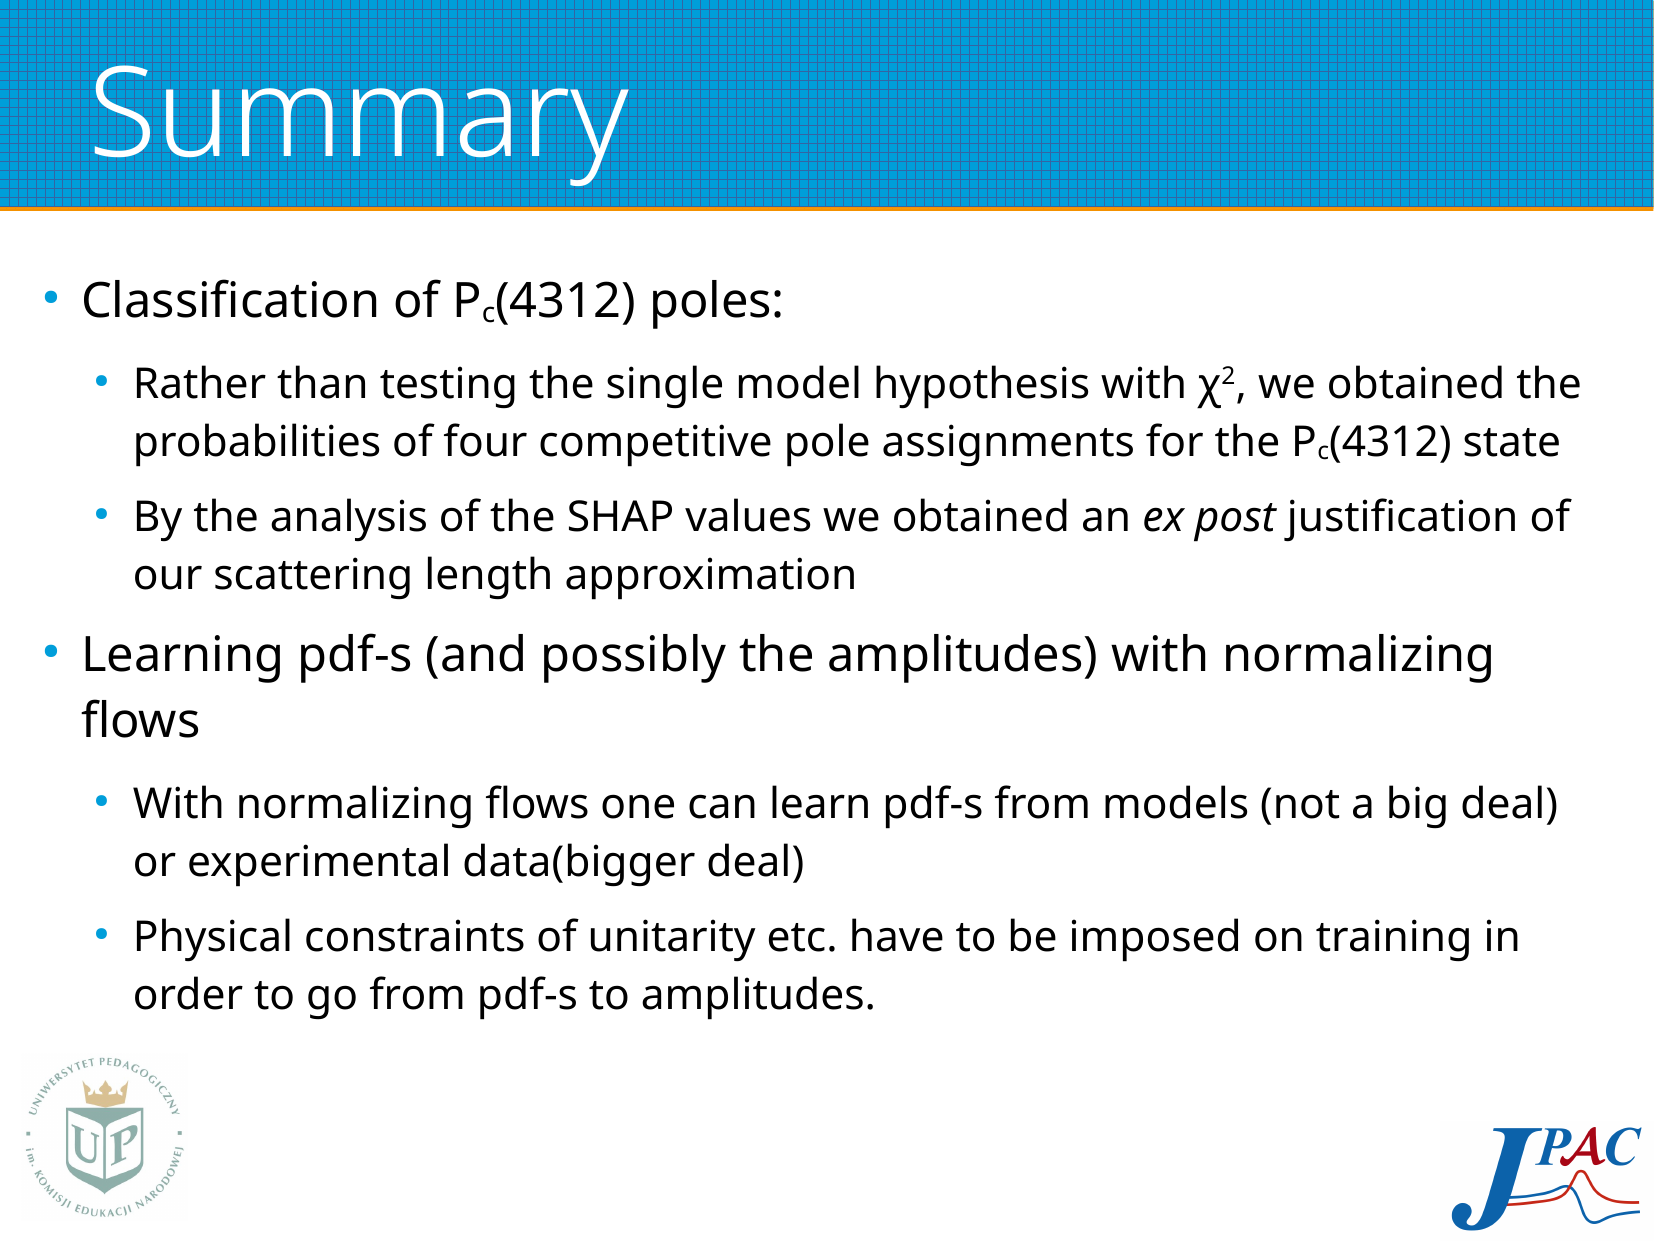

# Summary
Classification of Pc(4312) poles:
Rather than testing the single model hypothesis with χ2, we obtained the probabilities of four competitive pole assignments for the Pc(4312) state
By the analysis of the SHAP values we obtained an ex post justification of our scattering length approximation
Learning pdf-s (and possibly the amplitudes) with normalizing flows
With normalizing flows one can learn pdf-s from models (not a big deal) or experimental data(bigger deal)
Physical constraints of unitarity etc. have to be imposed on training in order to go from pdf-s to amplitudes.